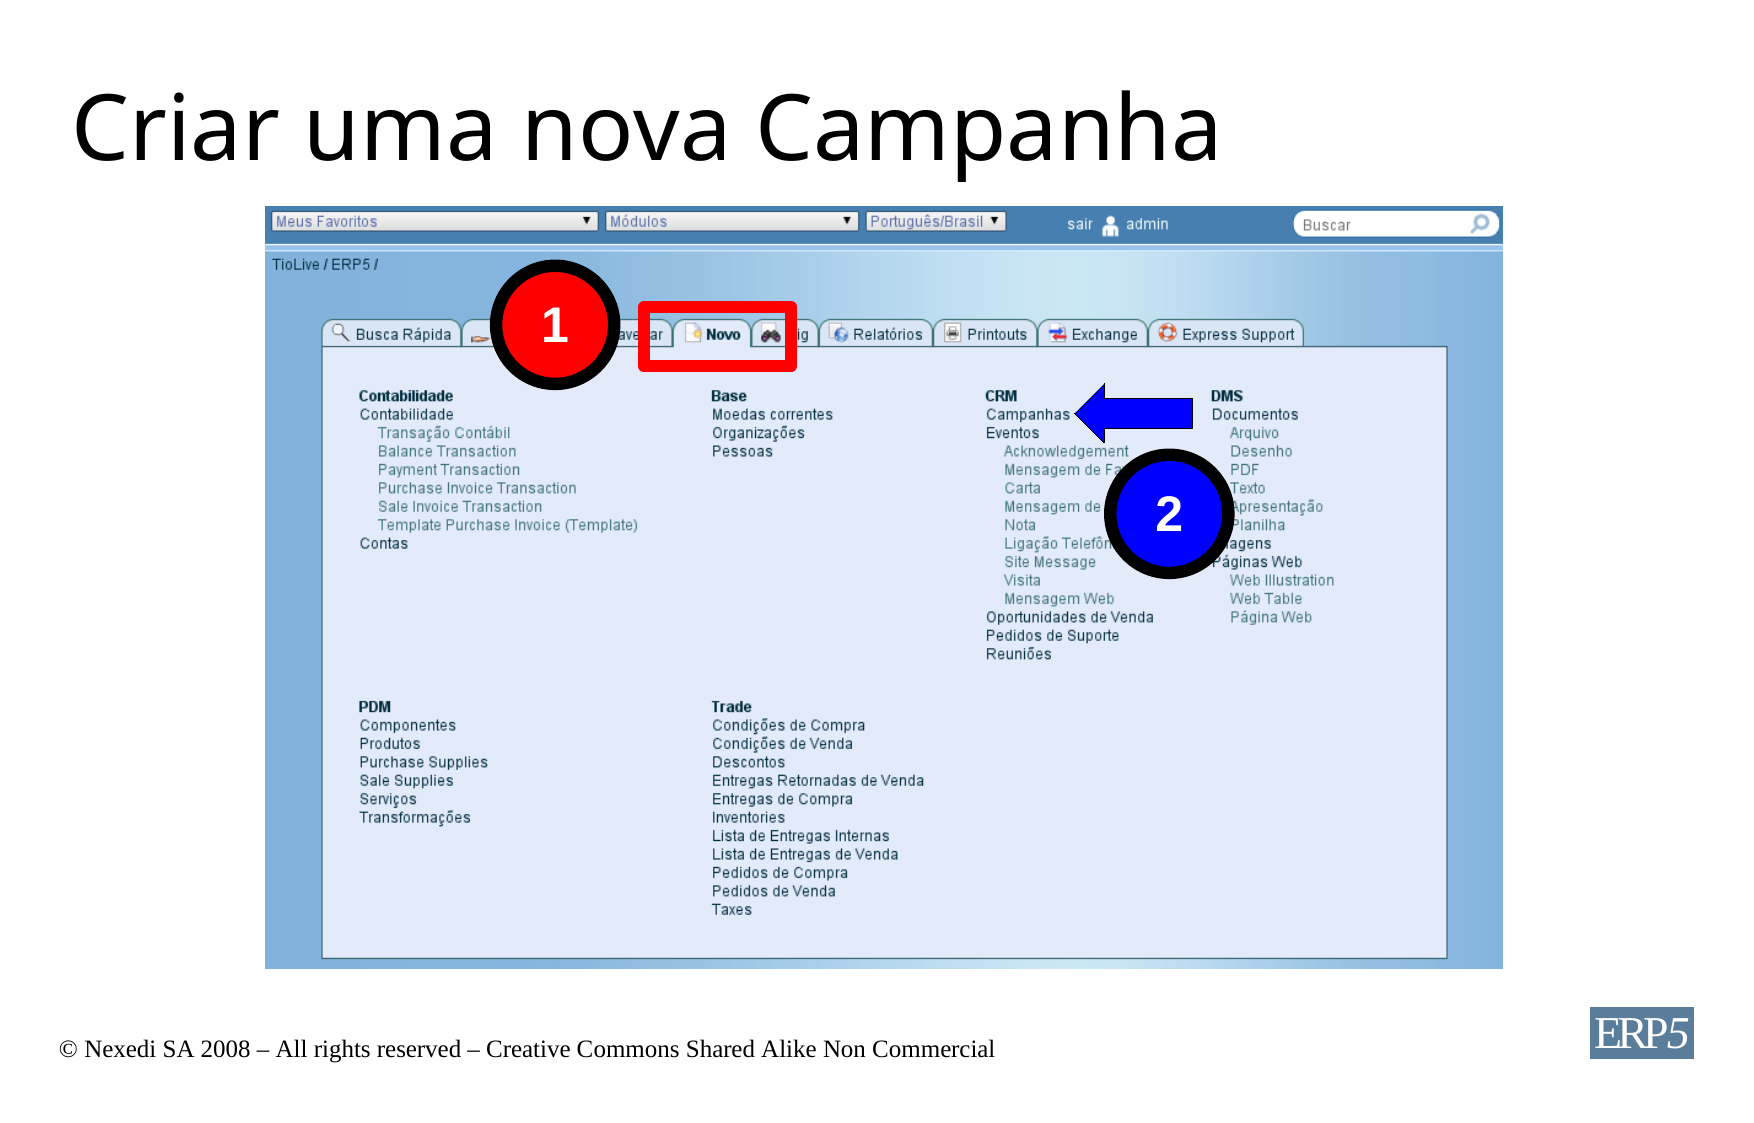

# Criar uma nova Campanha
1
2